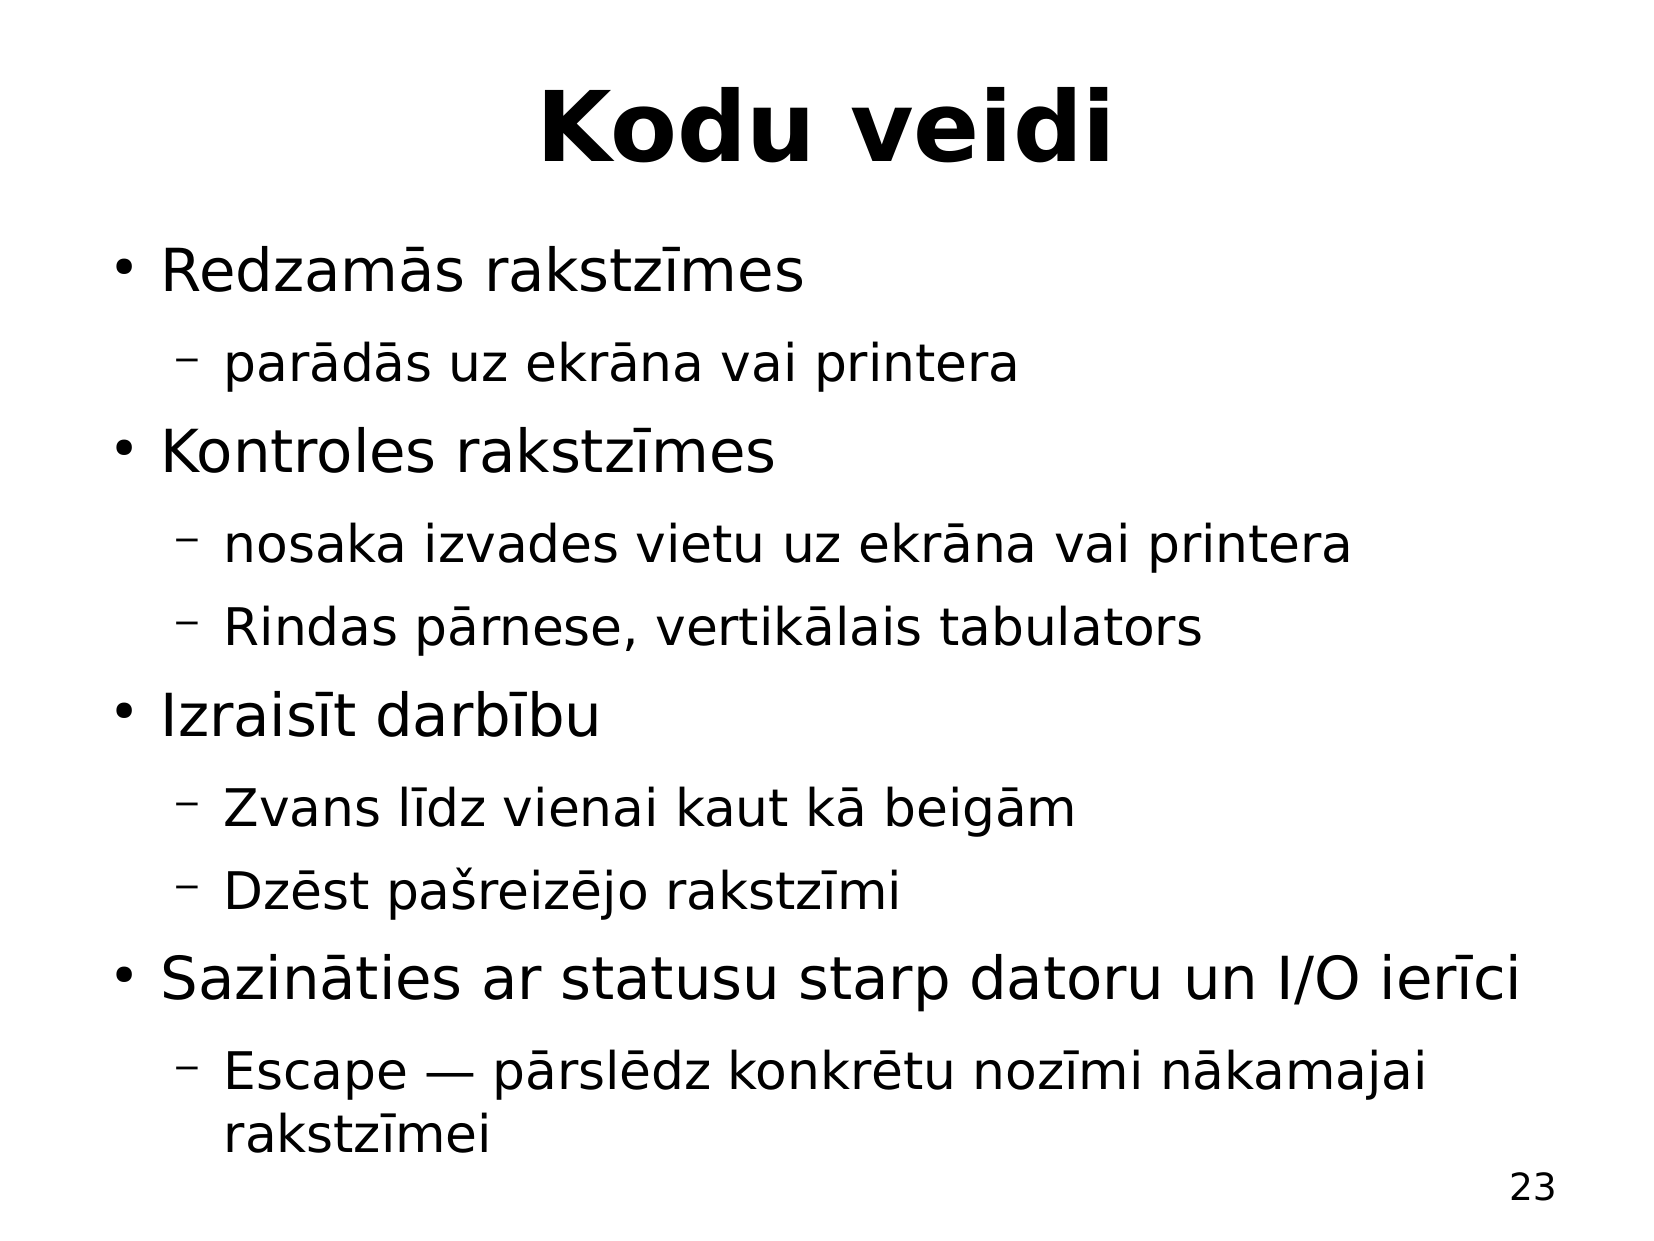

# Kodu veidi
Redzamās rakstzīmes
parādās uz ekrāna vai printera
Kontroles rakstzīmes
nosaka izvades vietu uz ekrāna vai printera
Rindas pārnese, vertikālais tabulators
Izraisīt darbību
Zvans līdz vienai kaut kā beigām
Dzēst pašreizējo rakstzīmi
Sazināties ar statusu starp datoru un I/O ierīci
Escape — pārslēdz konkrētu nozīmi nākamajai rakstzīmei